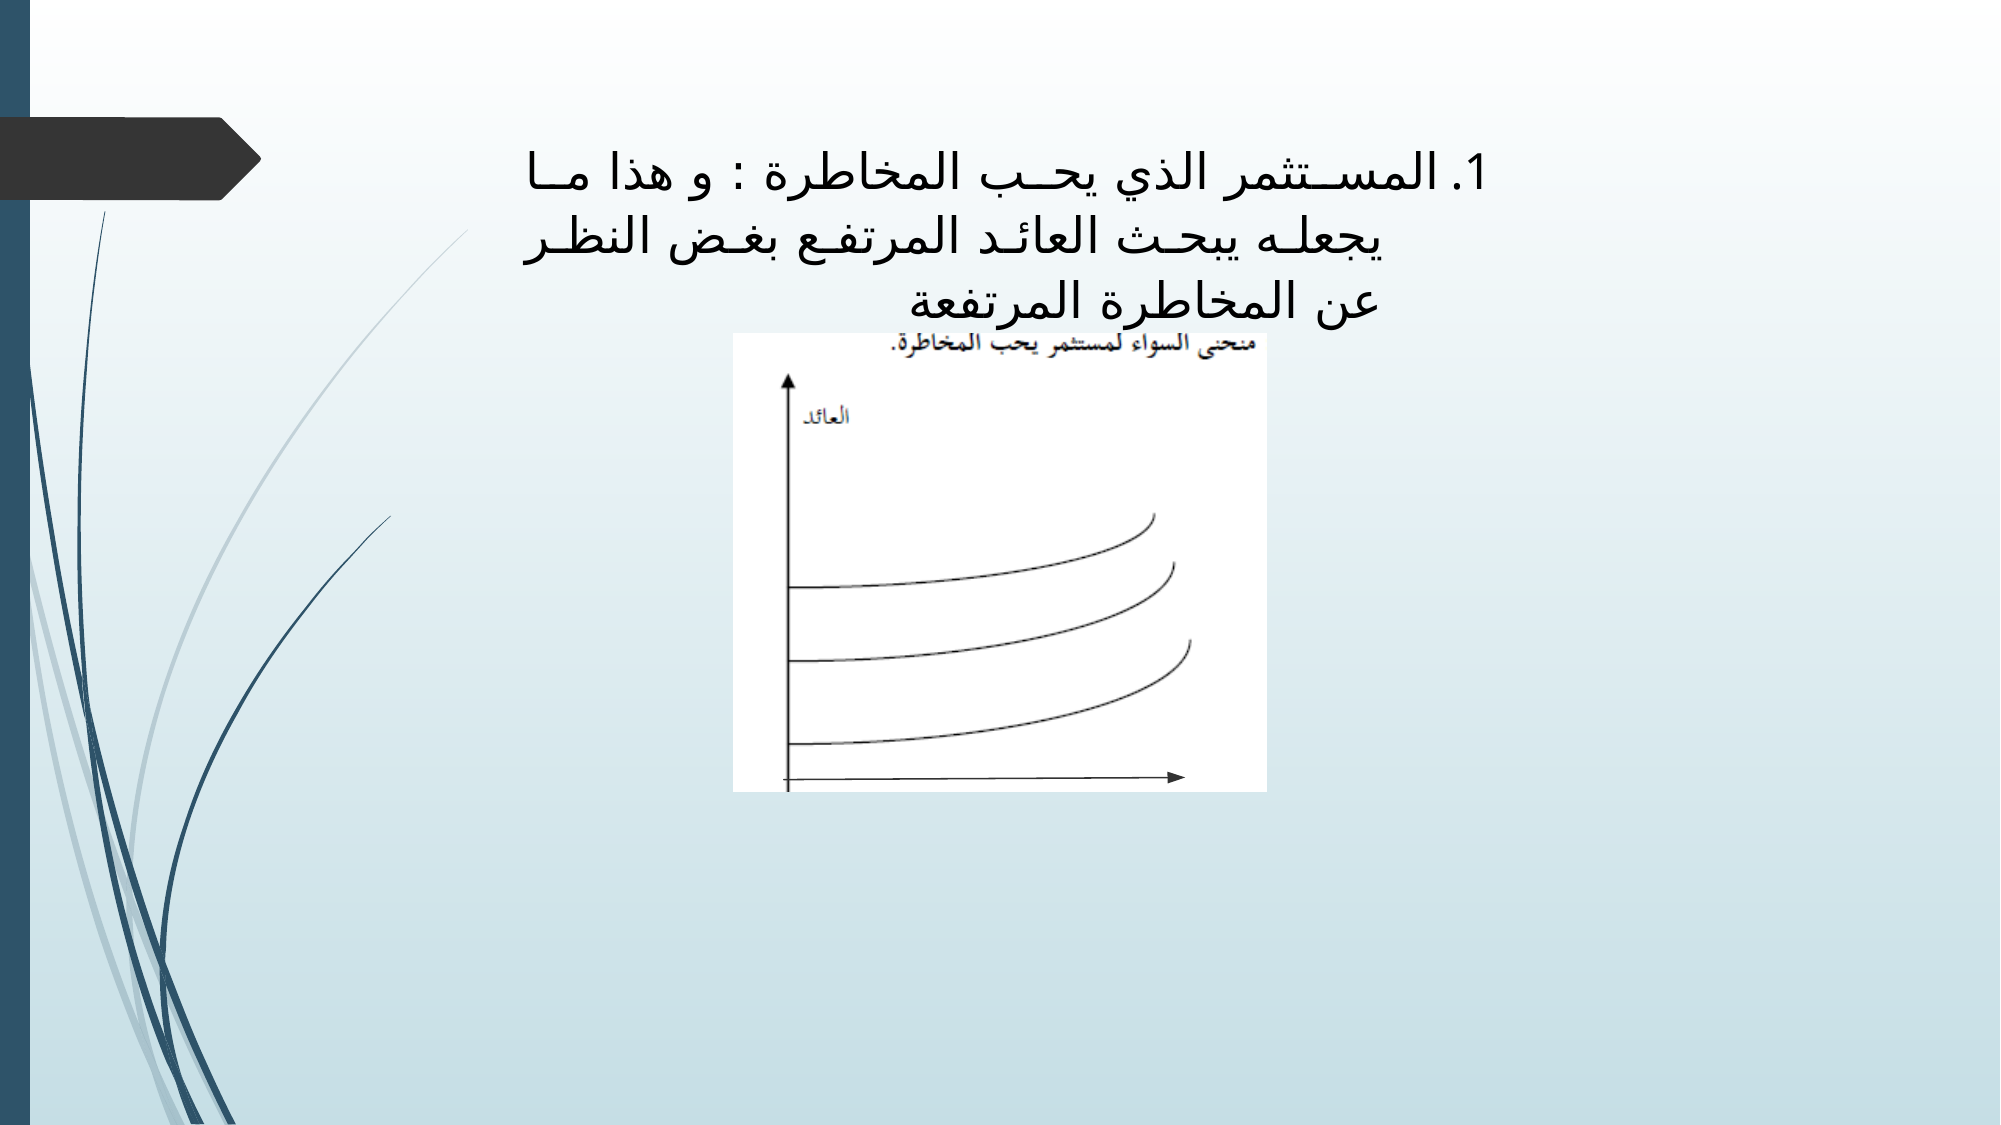

المستثمر الذي يحب المخاطرة : و هذا ما يجعله يبحث العائد المرتفع بغض النظر عن المخاطرة المرتفعة